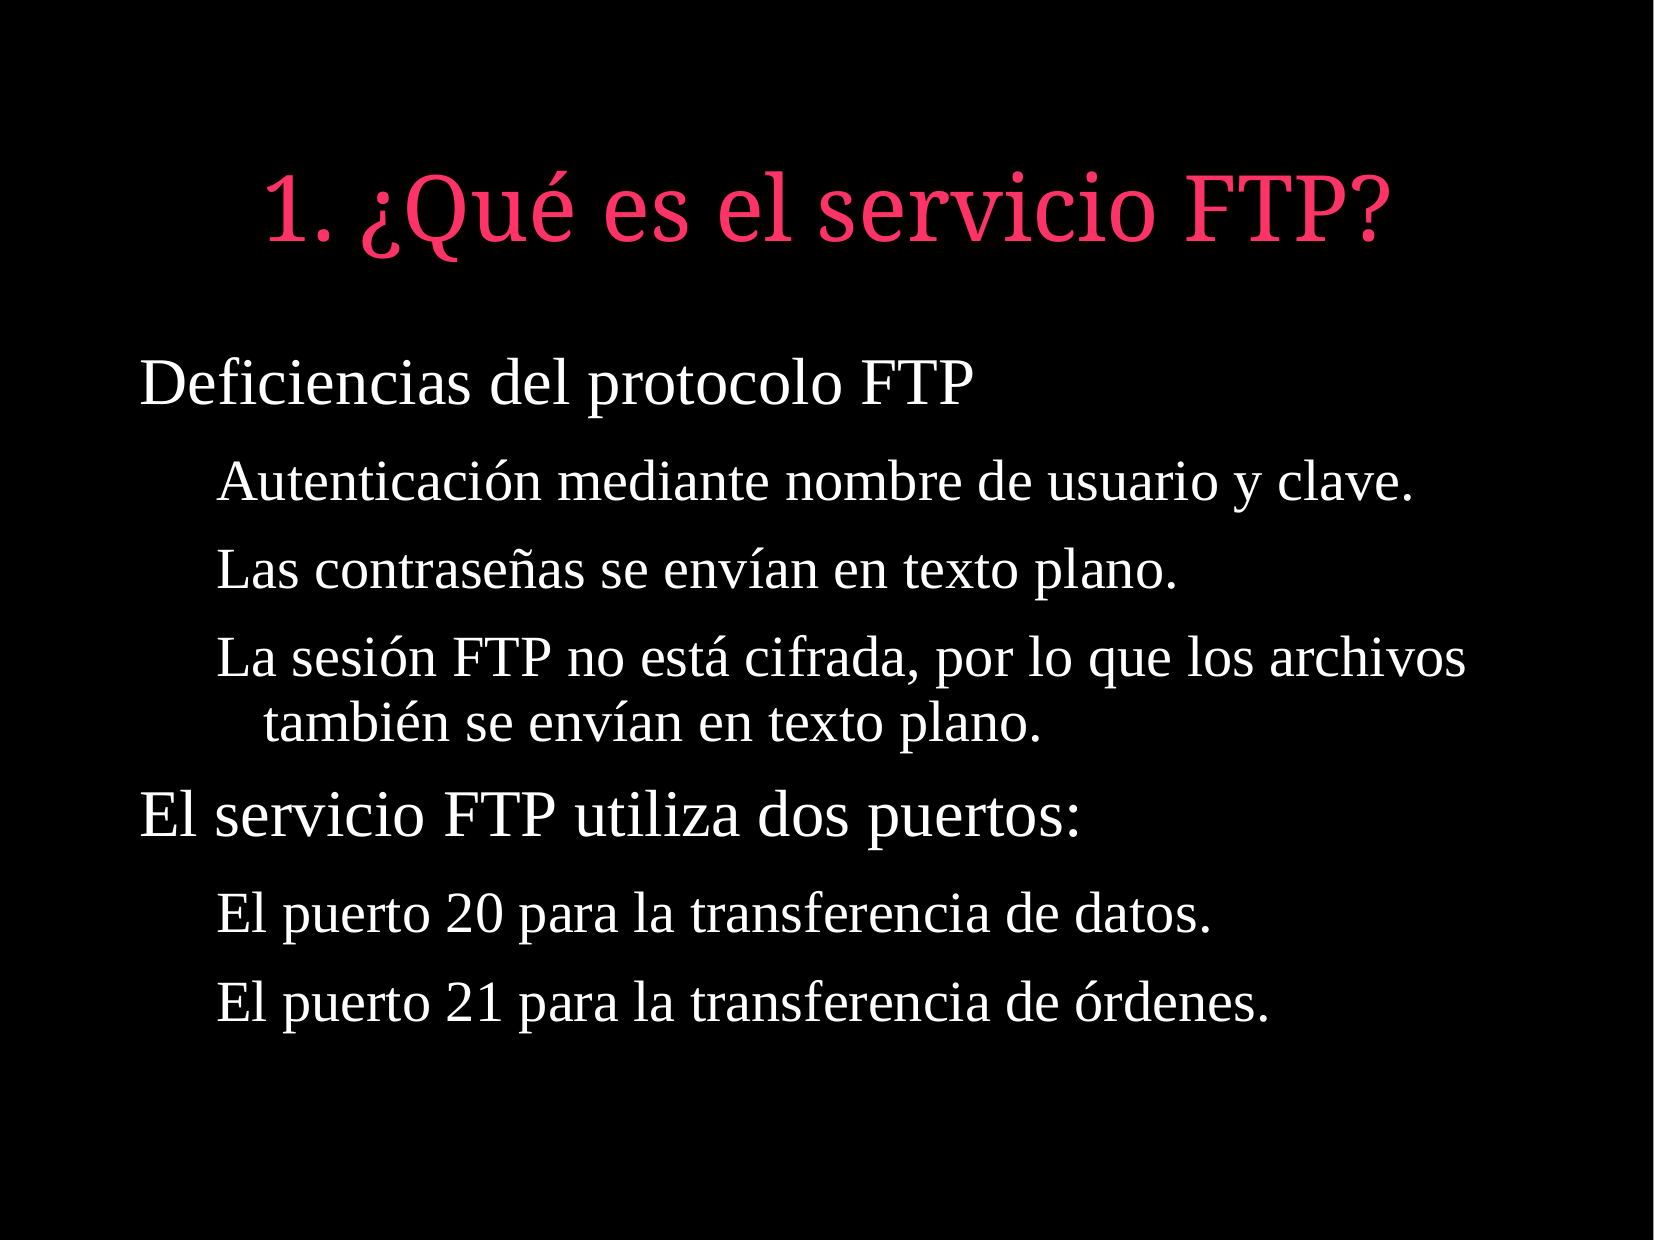

# 1. ¿Qué es el servicio FTP?
Deficiencias del protocolo FTP
Autenticación mediante nombre de usuario y clave.
Las contraseñas se envían en texto plano.
La sesión FTP no está cifrada, por lo que los archivos también se envían en texto plano.
El servicio FTP utiliza dos puertos:
El puerto 20 para la transferencia de datos.
El puerto 21 para la transferencia de órdenes.